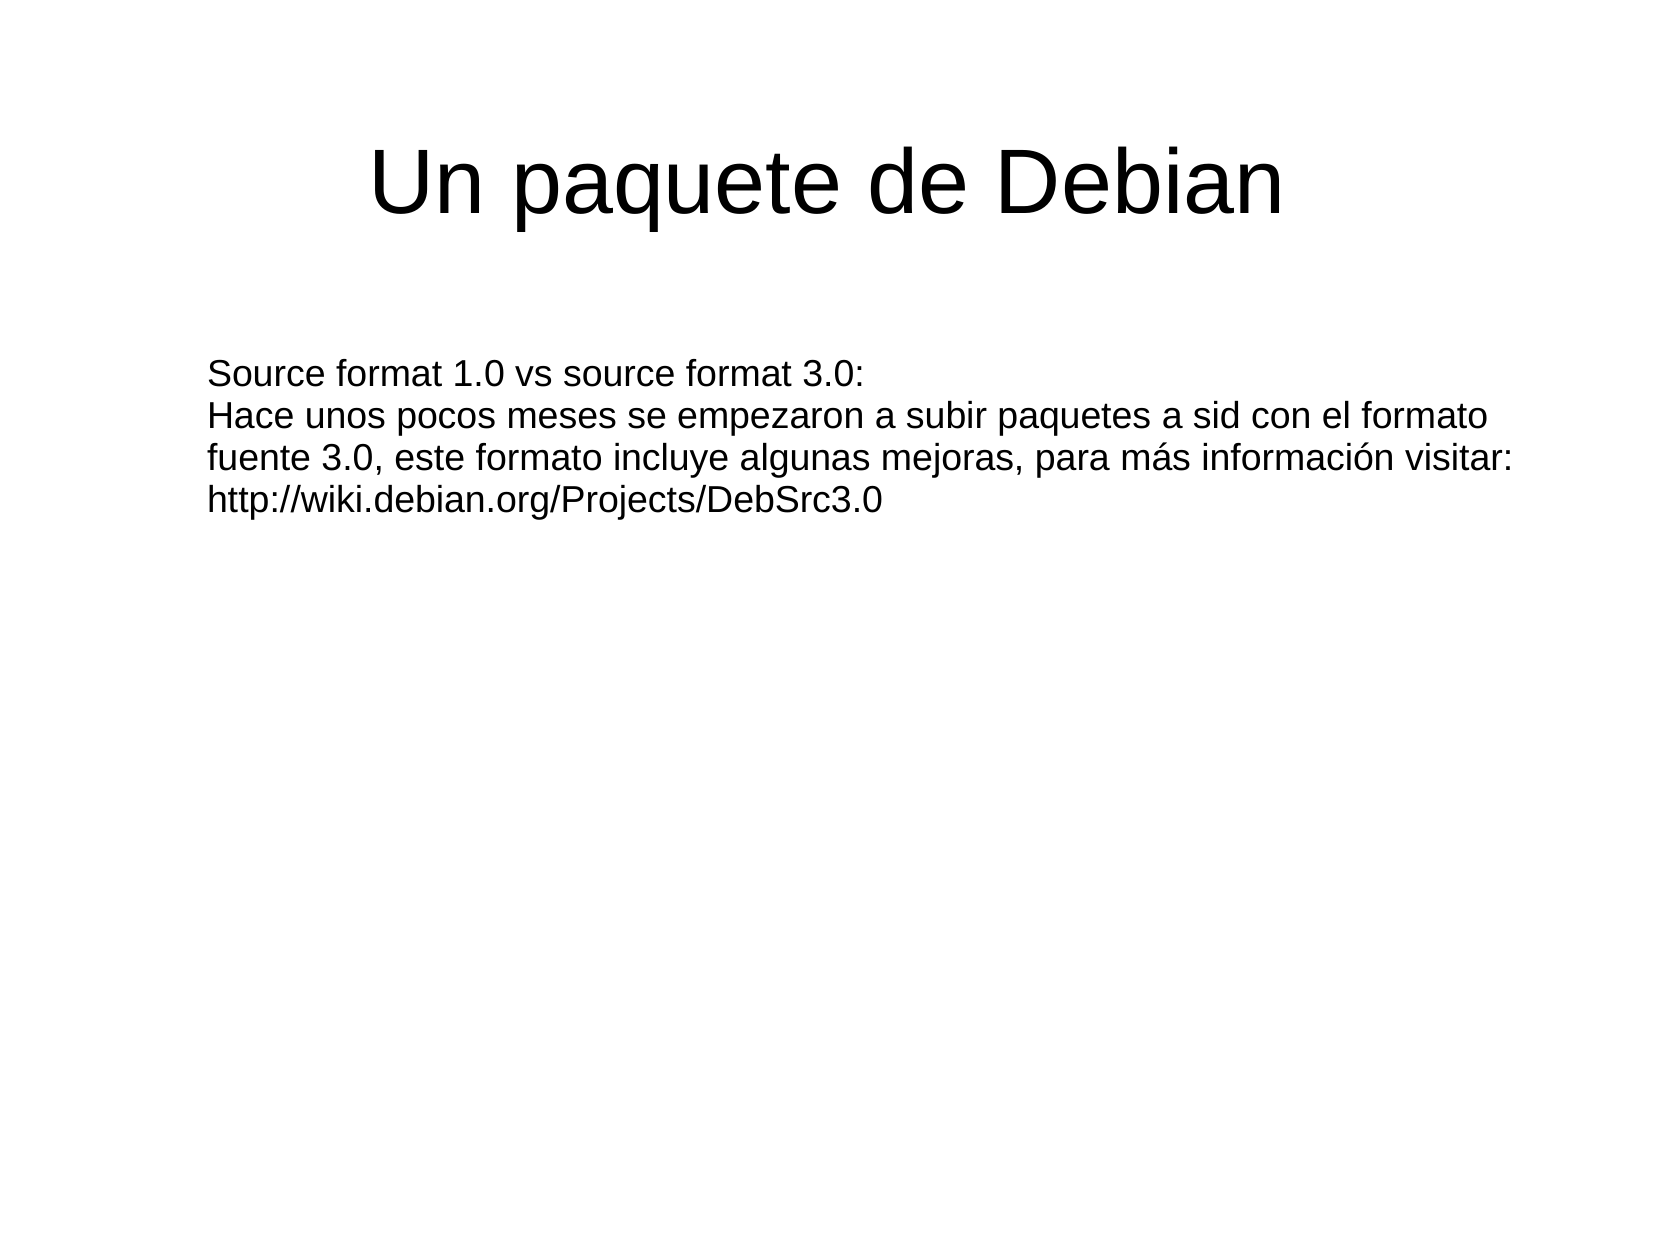

Un paquete de Debian
Source format 1.0 vs source format 3.0:
Hace unos pocos meses se empezaron a subir paquetes a sid con el formato fuente 3.0, este formato incluye algunas mejoras, para más información visitar:
http://wiki.debian.org/Projects/DebSrc3.0